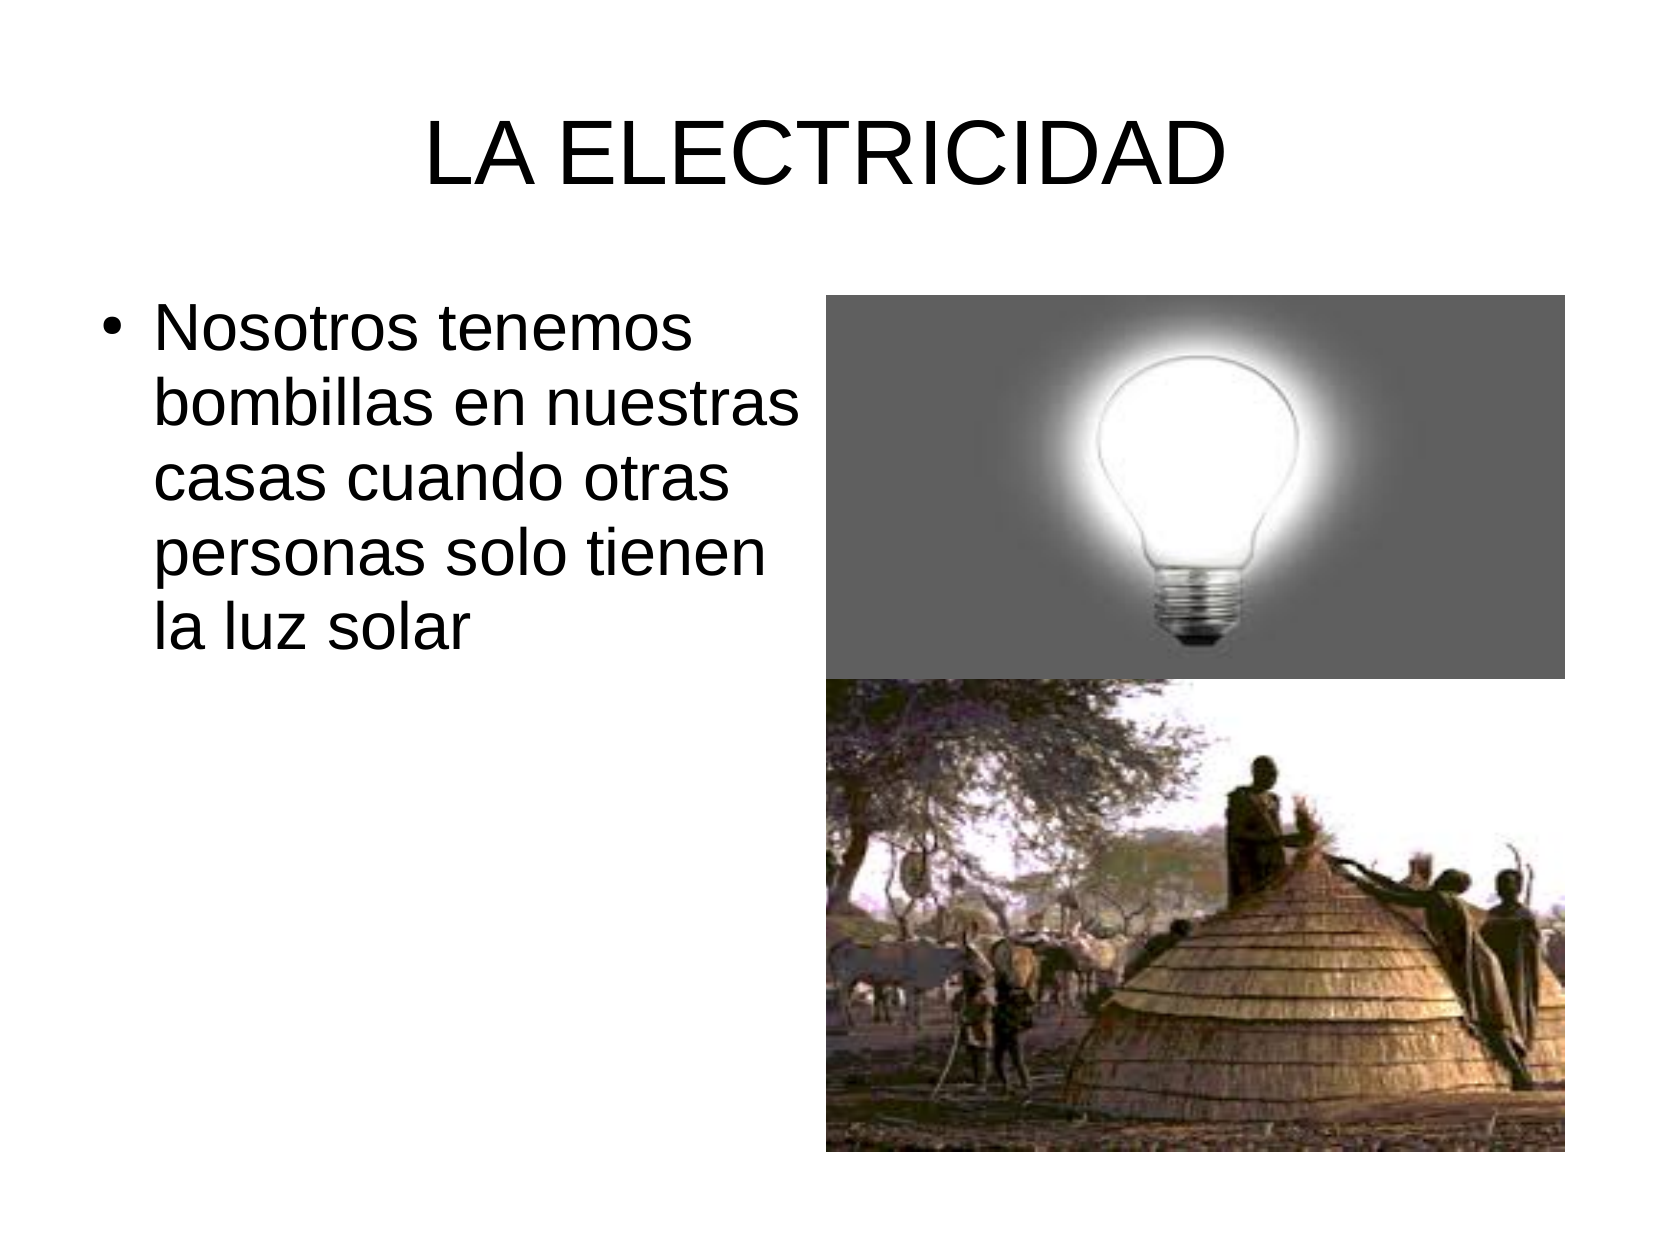

LA ELECTRICIDAD
# Nosotros tenemos bombillas en nuestras casas cuando otras personas solo tienen la luz solar